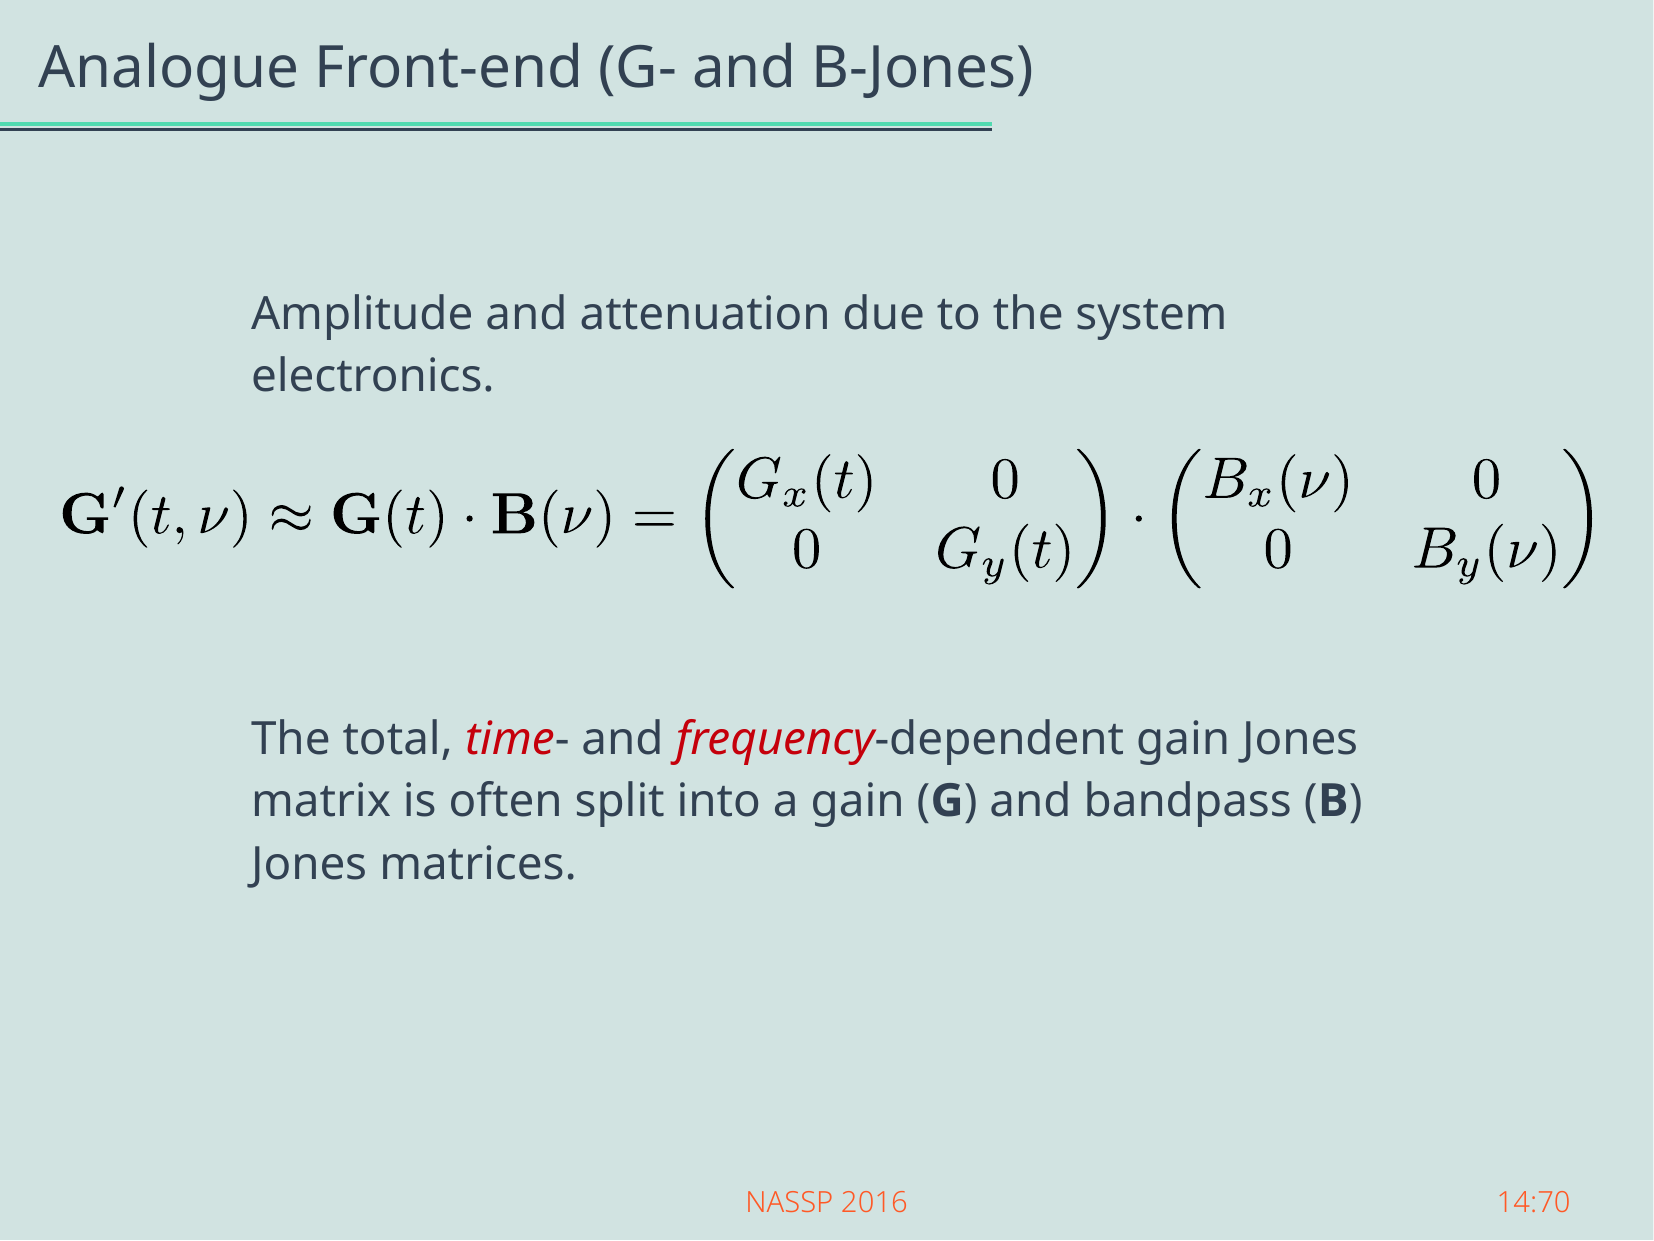

Analogue Front-end (G- and B-Jones)
Amplitude and attenuation due to the system electronics.
The total, time- and frequency-dependent gain Jones matrix is often split into a gain (G) and bandpass (B) Jones matrices.
NASSP 2016
14